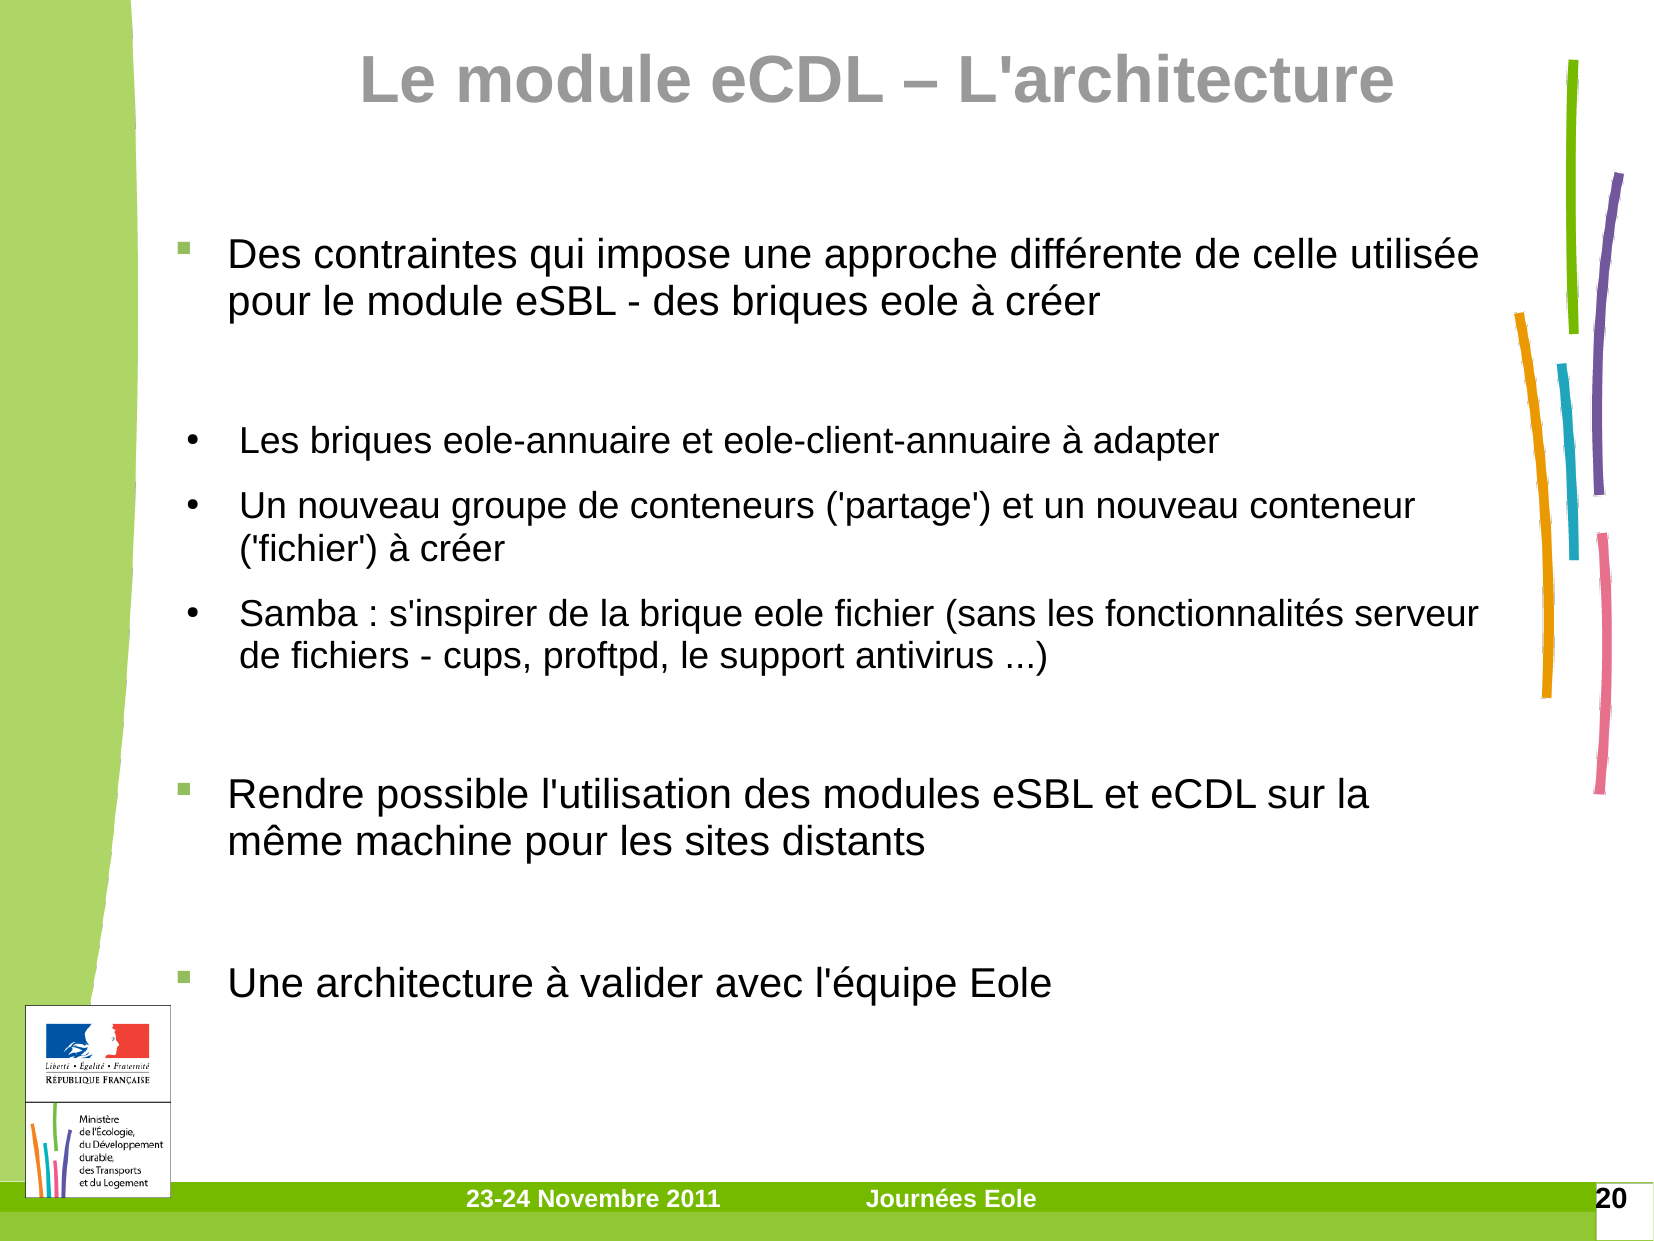

# Le module eCDL – L'architecture
Des contraintes qui impose une approche différente de celle utilisée pour le module eSBL - des briques eole à créer
Les briques eole-annuaire et eole-client-annuaire à adapter
Un nouveau groupe de conteneurs ('partage') et un nouveau conteneur ('fichier') à créer
Samba : s'inspirer de la brique eole fichier (sans les fonctionnalités serveur de fichiers - cups, proftpd, le support antivirus ...)
Rendre possible l'utilisation des modules eSBL et eCDL sur la même machine pour les sites distants
Une architecture à valider avec l'équipe Eole
20
 SG/SPSSI/PSI septembre 2011
Schéma directeur des SI